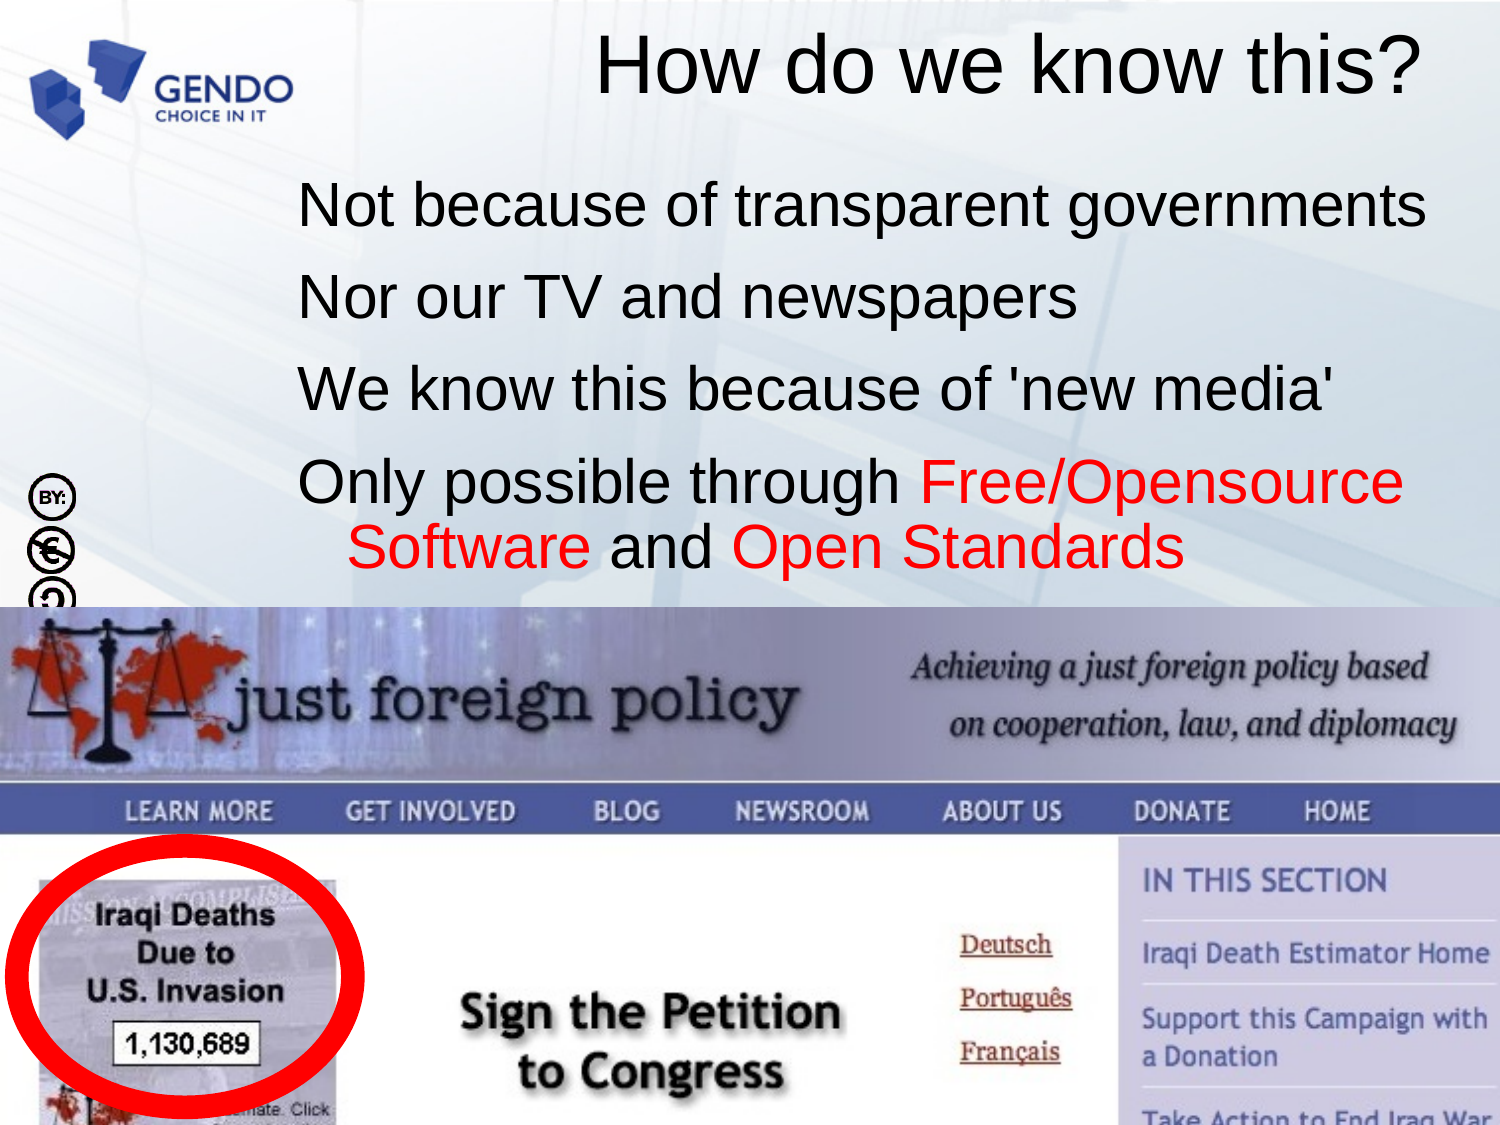

# How do we know this?
Not because of transparent governments
Nor our TV and newspapers
We know this because of 'new media'
Only possible through Free/Opensource Software and Open Standards